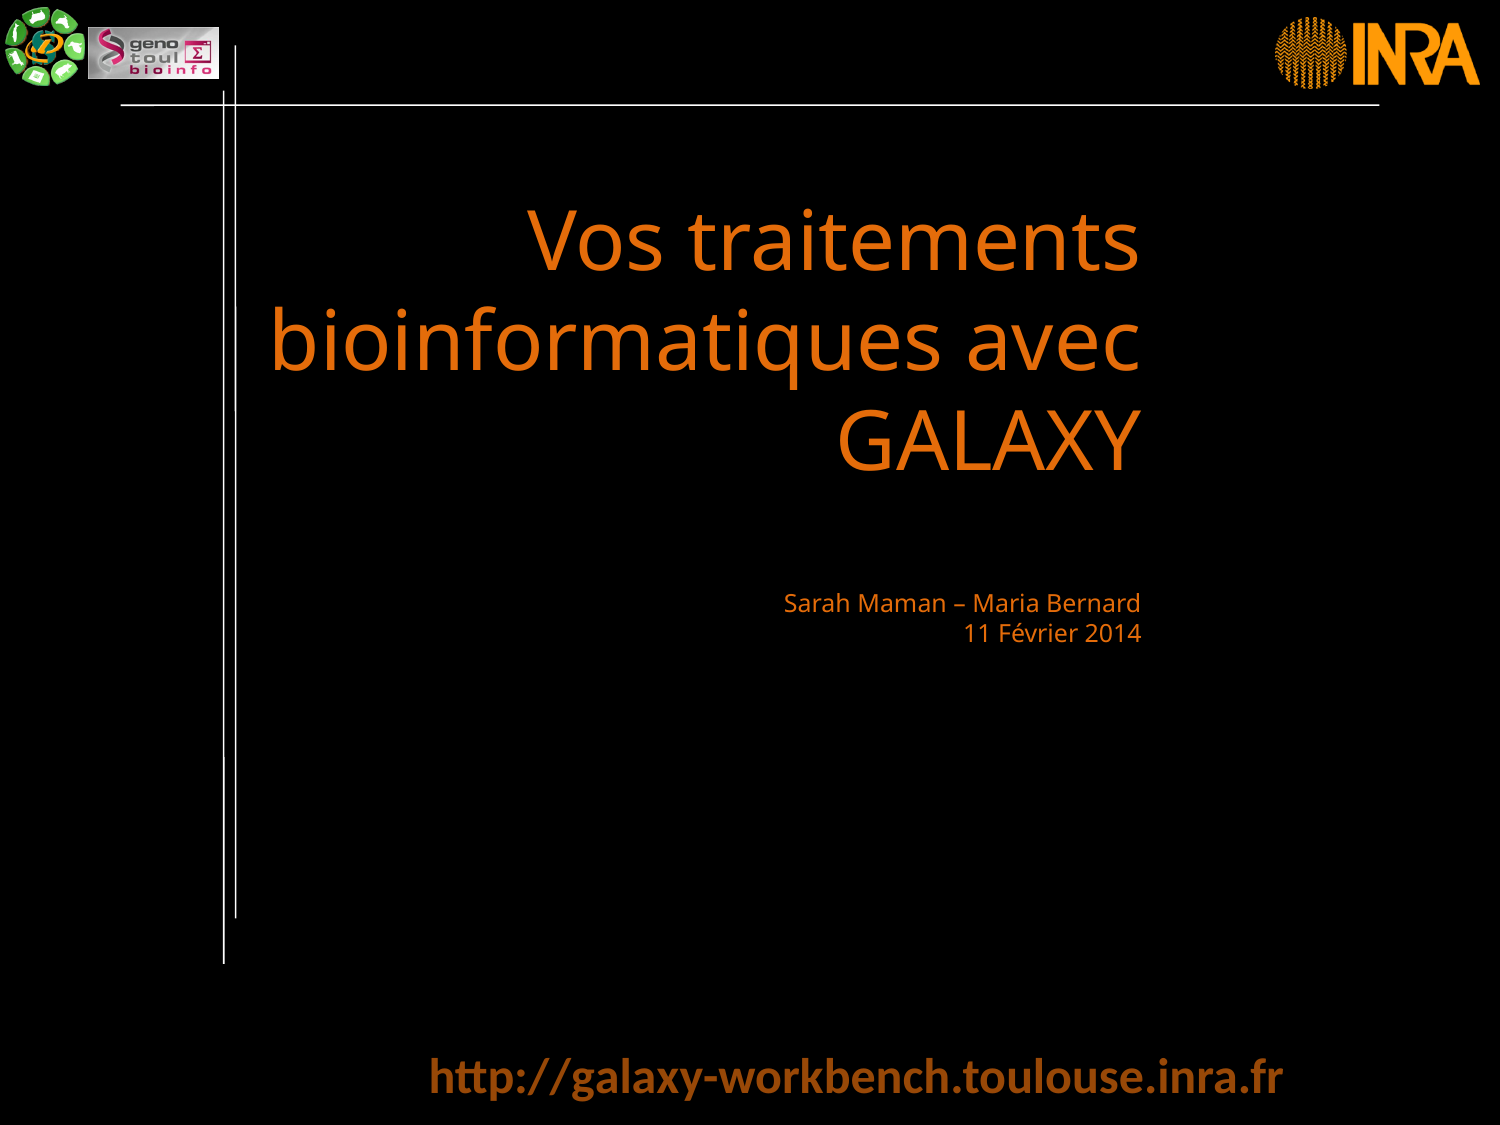

Vos traitements bioinformatiques avec GALAXY
Sarah Maman – Maria Bernard
11 Février 2014
# DOKEOS
http://galaxy-workbench.toulouse.inra.fr